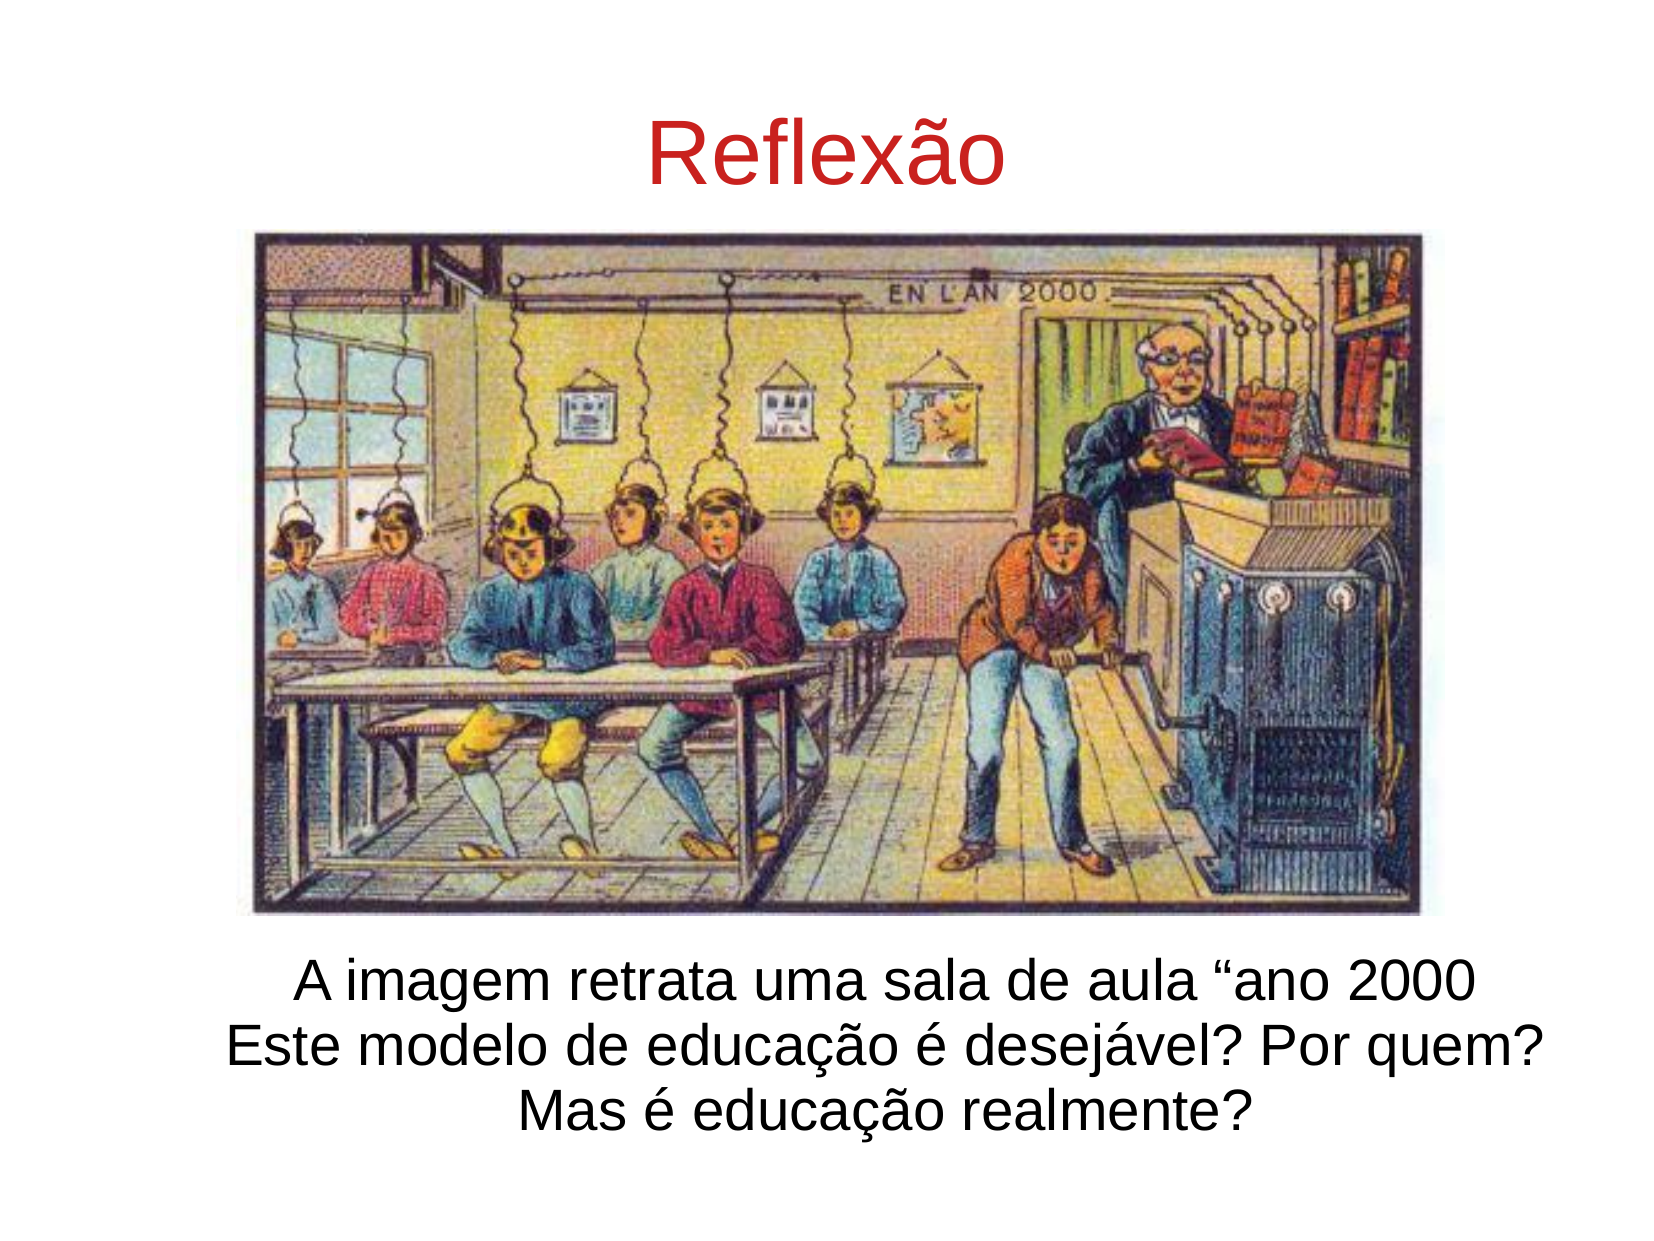

# Reflexão
A imagem retrata uma sala de aula “ano 2000
Este modelo de educação é desejável? Por quem?
Mas é educação realmente?